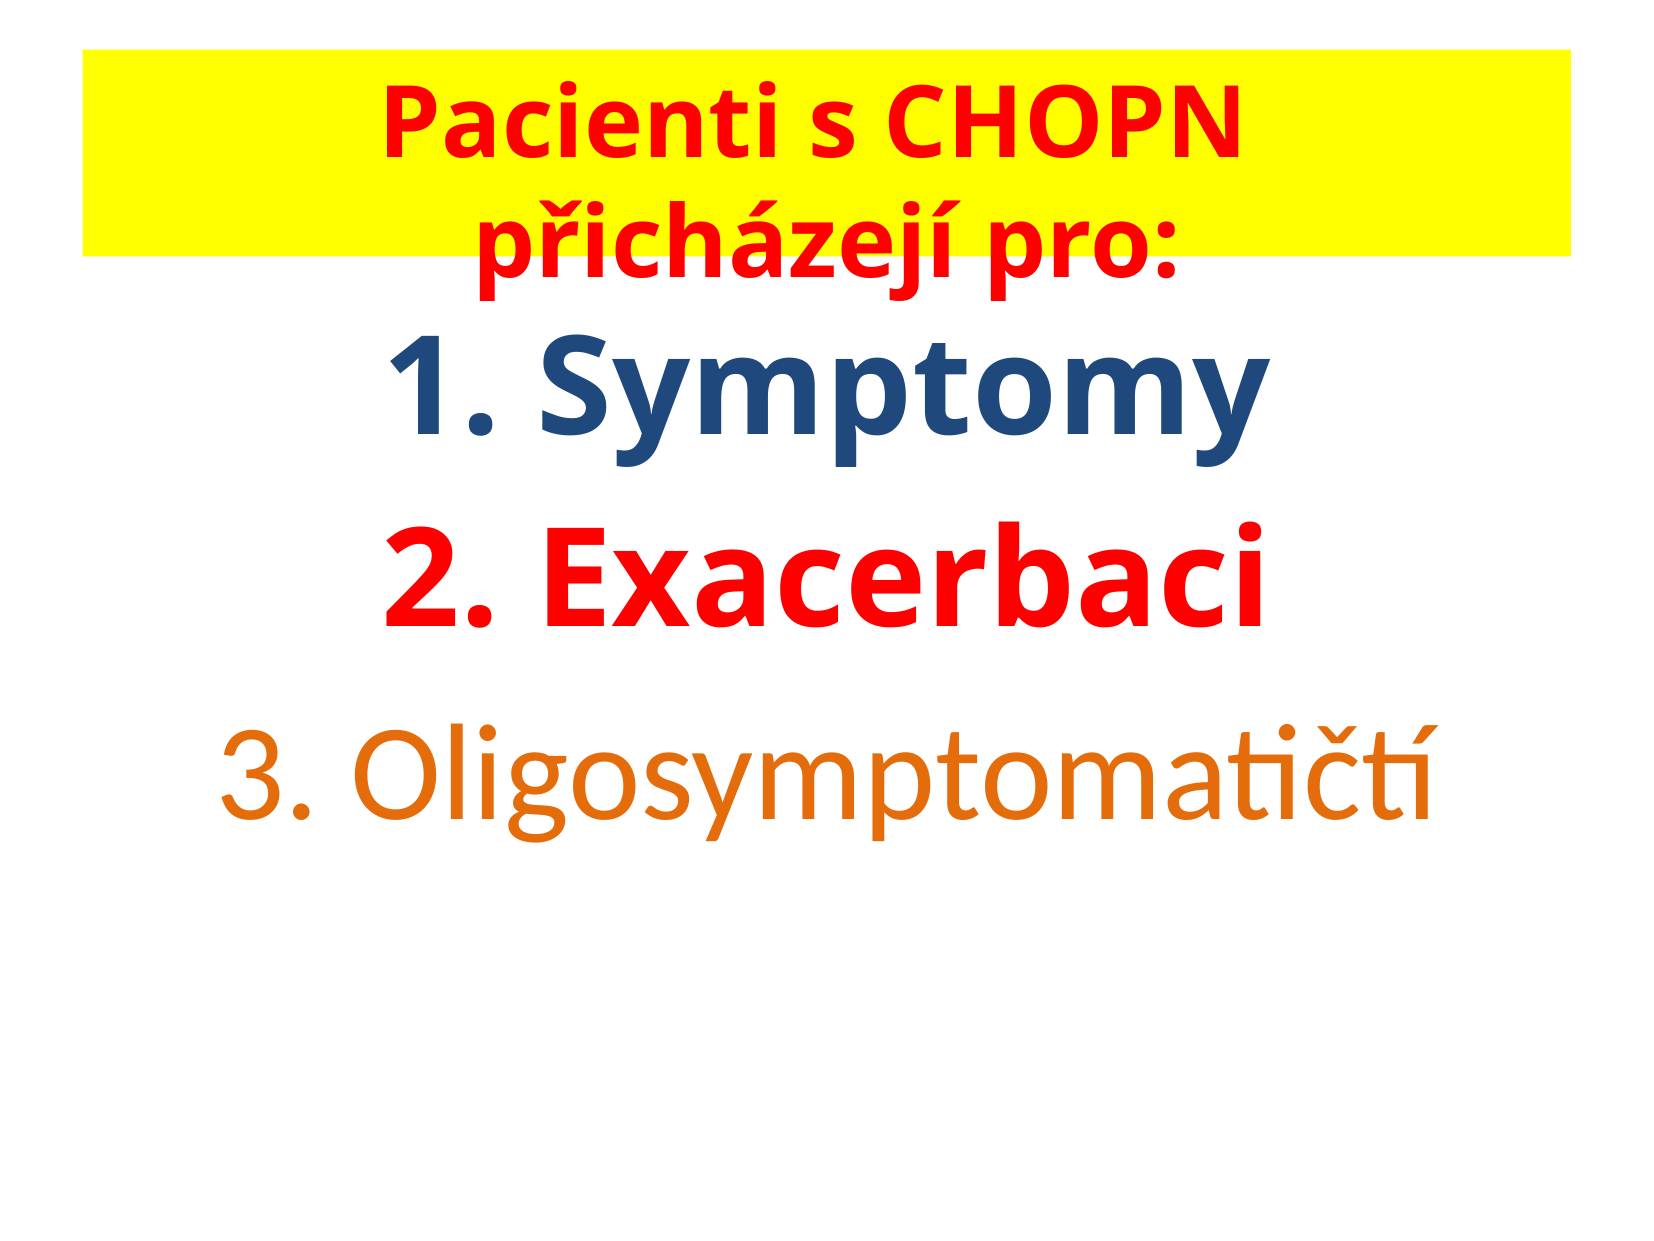

# Pacienti s CHOPN přicházejí pro:
1. Symptomy
2. Exacerbaci
3. Oligosymptomatičtí